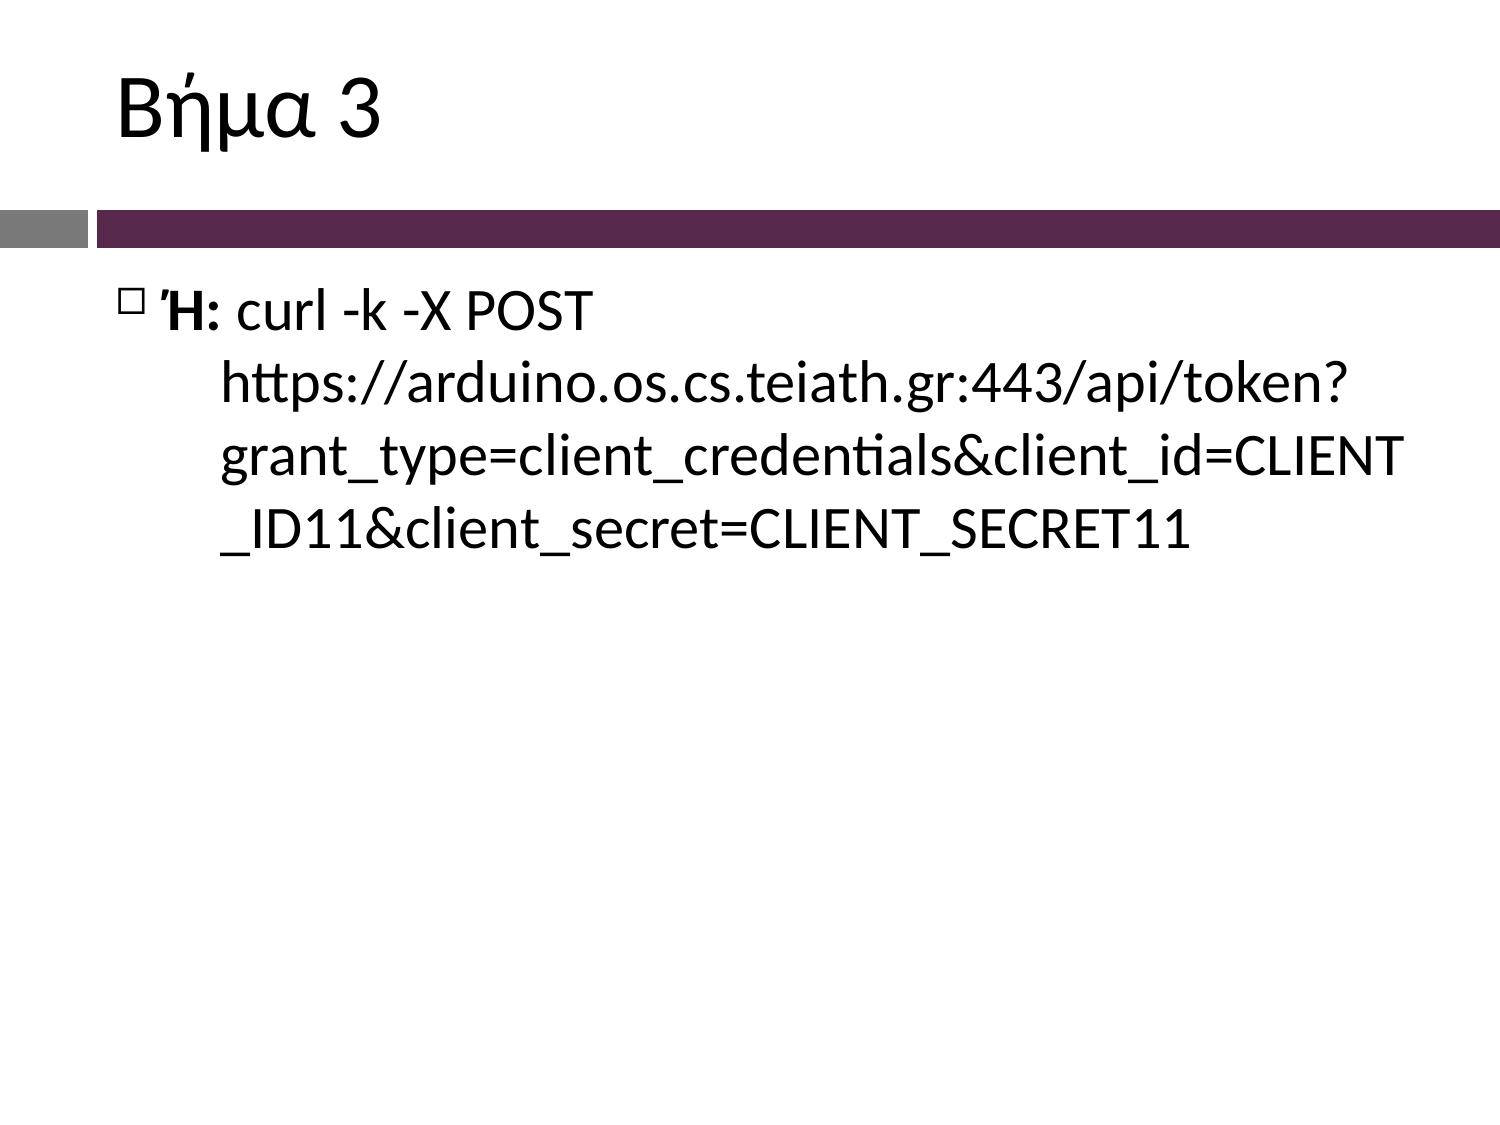

# Bήμα 3
Ή: curl -k -X POST https://arduino.os.cs.teiath.gr:443/api/token?grant_type=client_credentials&client_id=CLIENT_ID11&client_secret=CLIENT_SECRET11